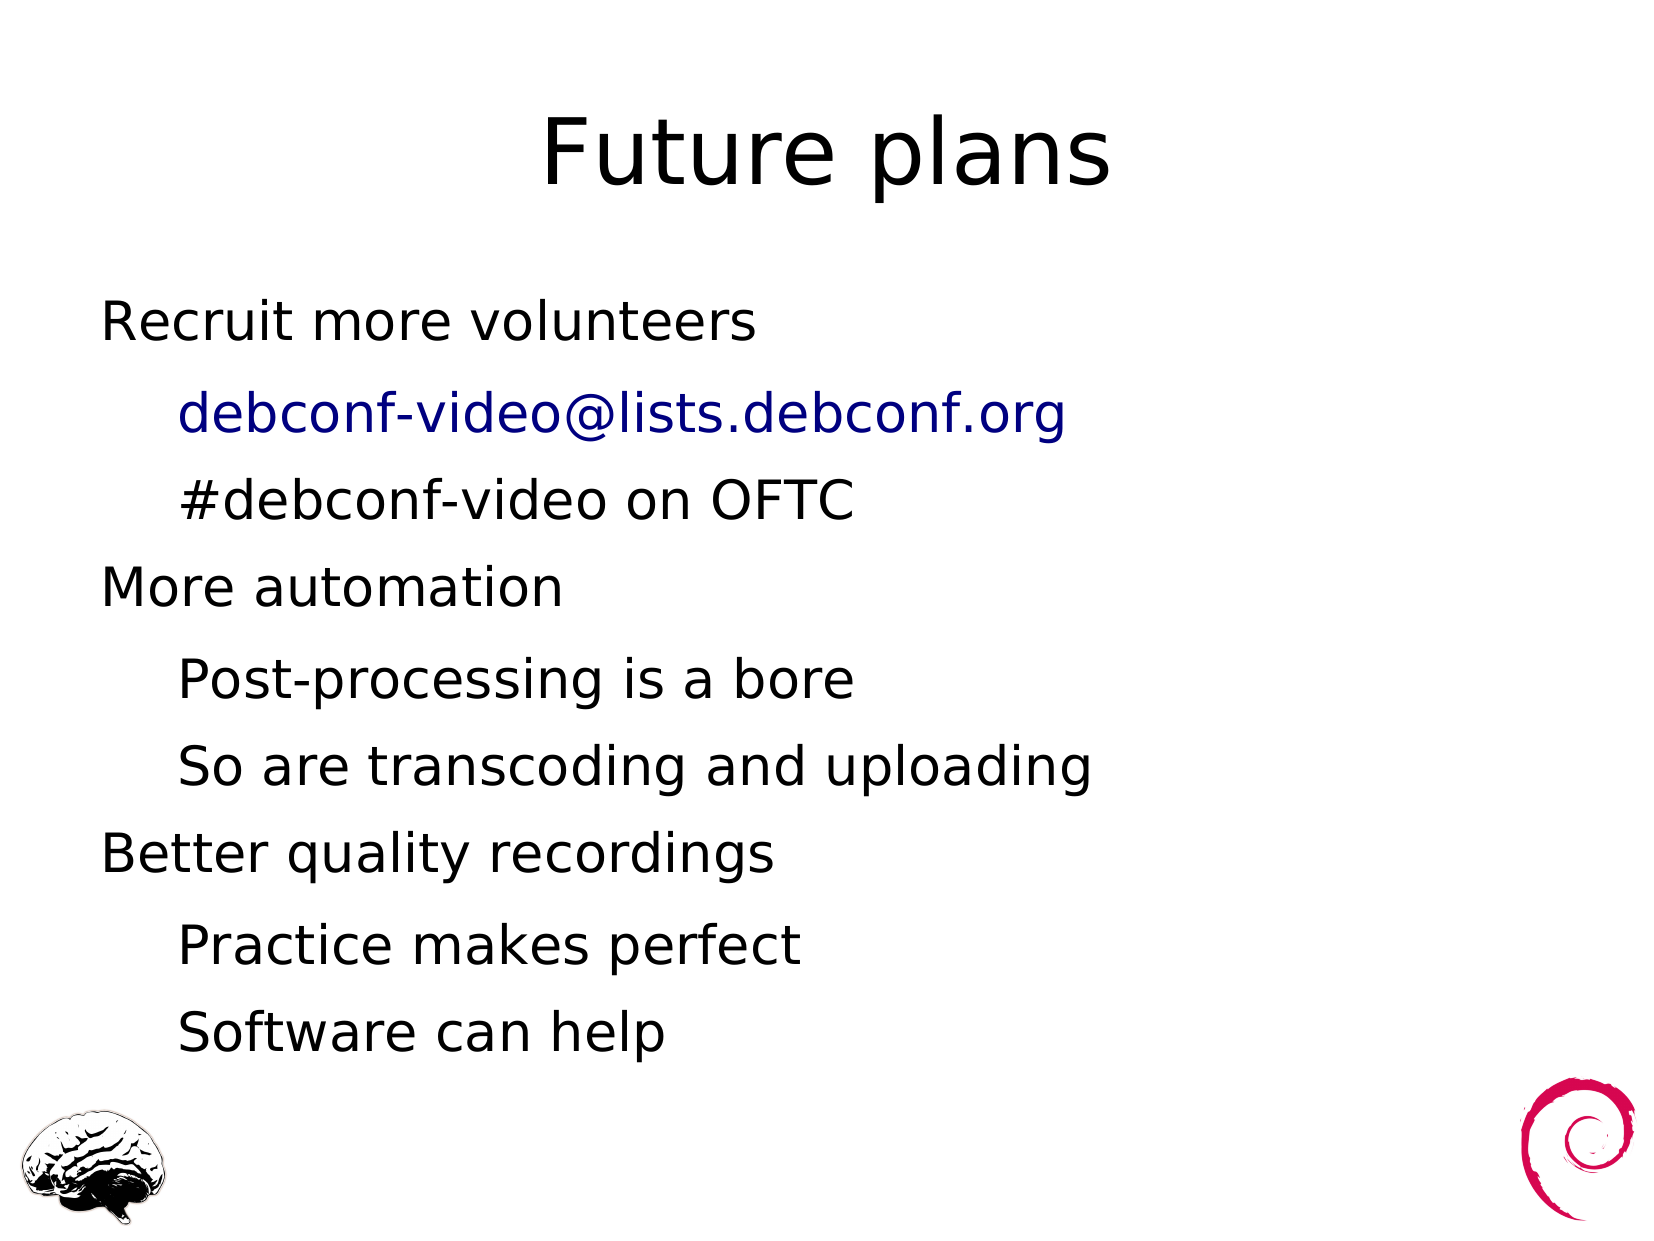

# Future plans
Recruit more volunteers
debconf-video@lists.debconf.org
#debconf-video on OFTC
More automation
Post-processing is a bore
So are transcoding and uploading
Better quality recordings
Practice makes perfect
Software can help